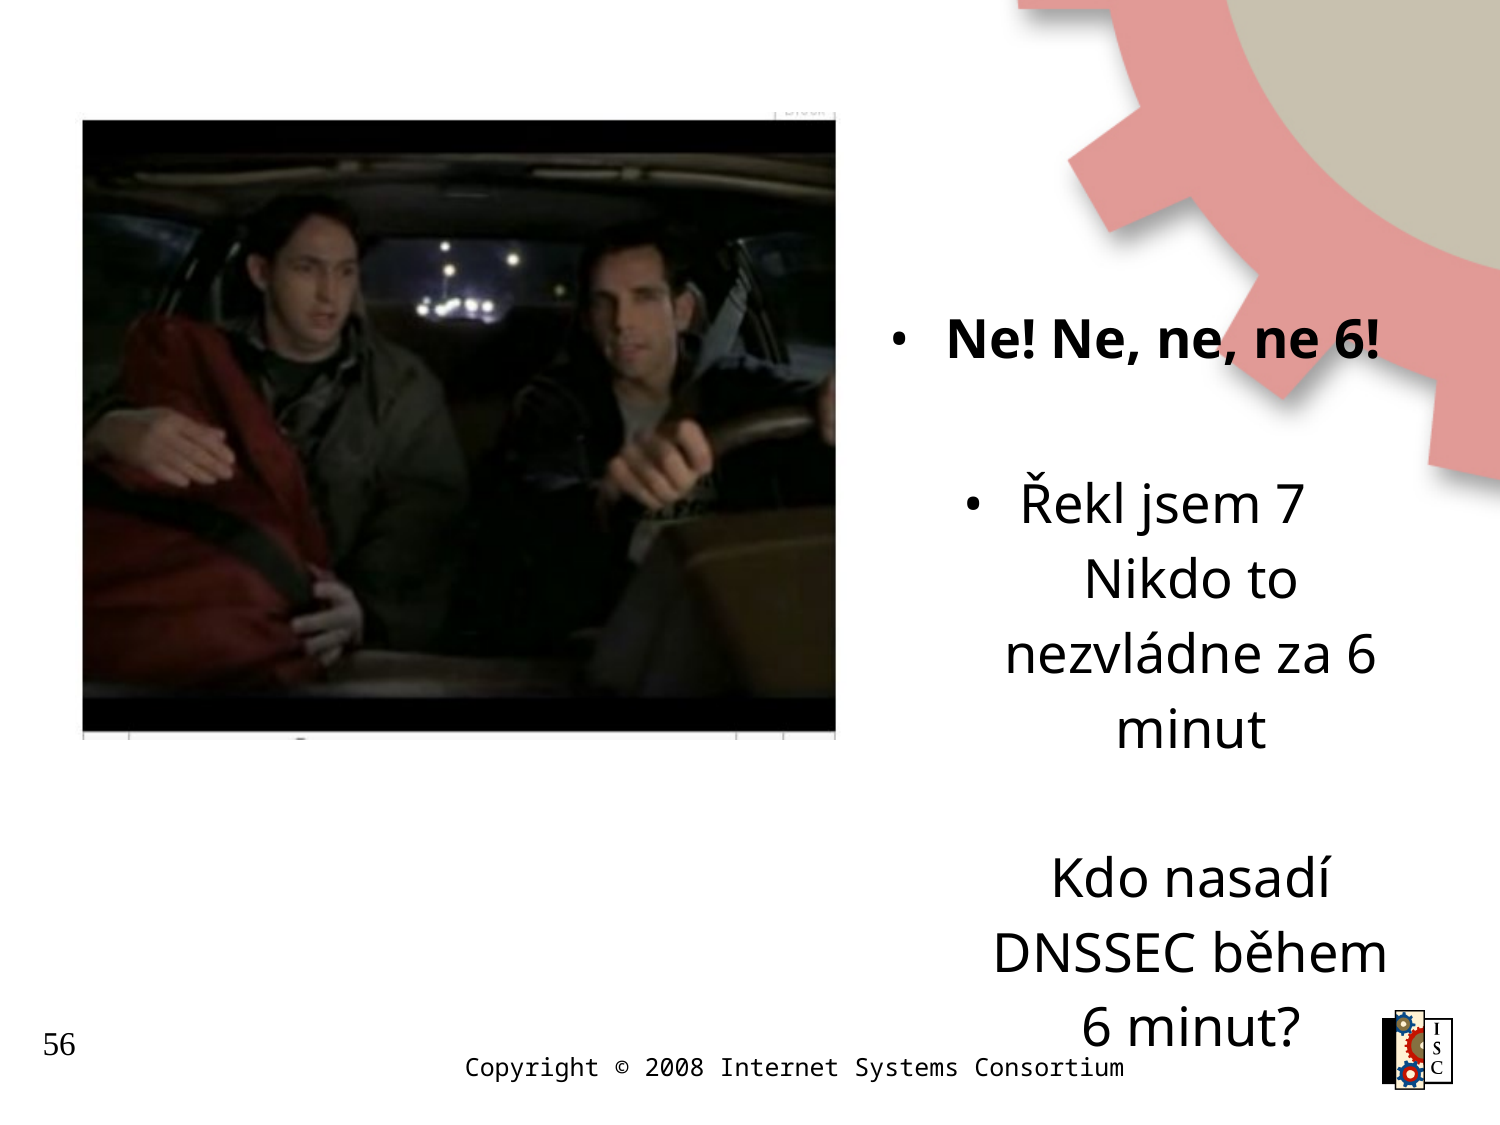

# Ne! Ne, ne, ne 6!
Řekl jsem 7
Nikdo to nezvládne za 6 minut
Kdo nasadí DNSSEC během 6 minut?